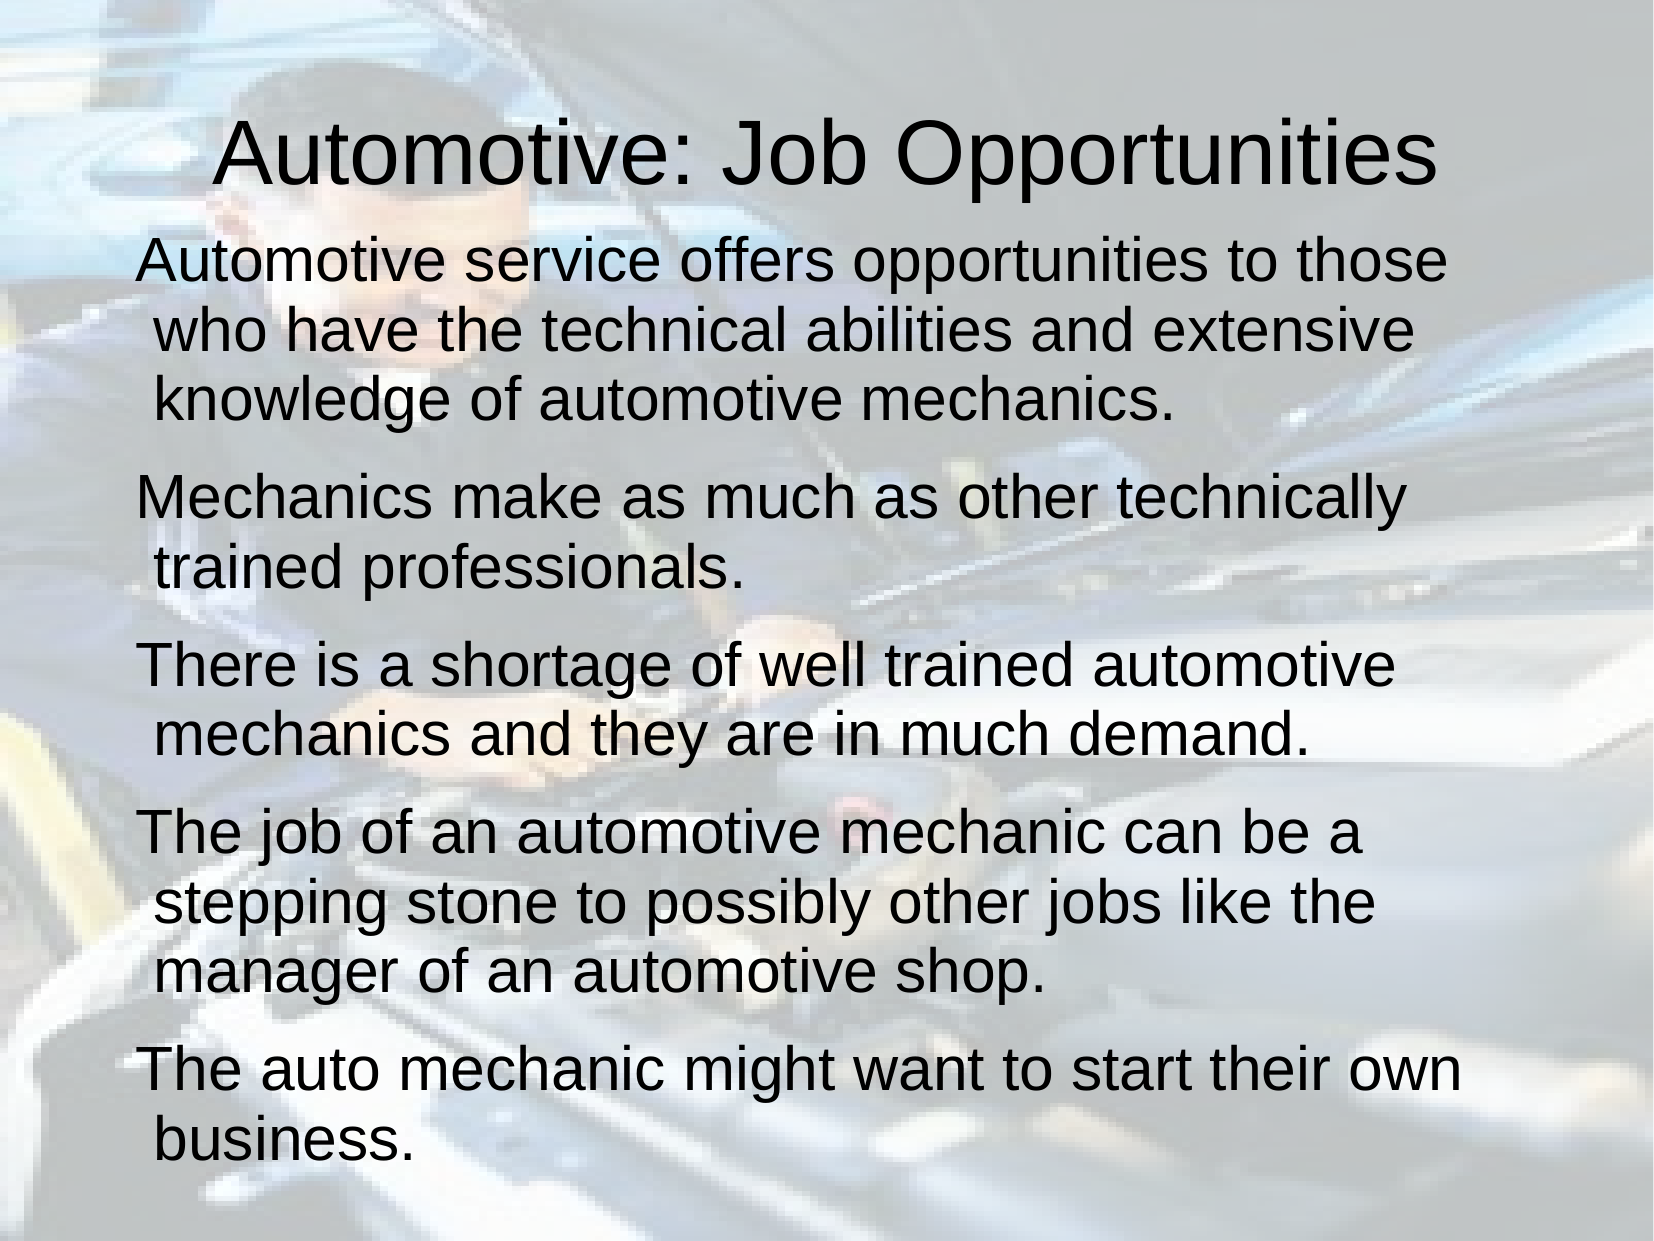

# Automotive: Job Opportunities
 Automotive service offers opportunities to those who have the technical abilities and extensive knowledge of automotive mechanics.
 Mechanics make as much as other technically trained professionals.
 There is a shortage of well trained automotive mechanics and they are in much demand.
 The job of an automotive mechanic can be a stepping stone to possibly other jobs like the manager of an automotive shop.
 The auto mechanic might want to start their own business.